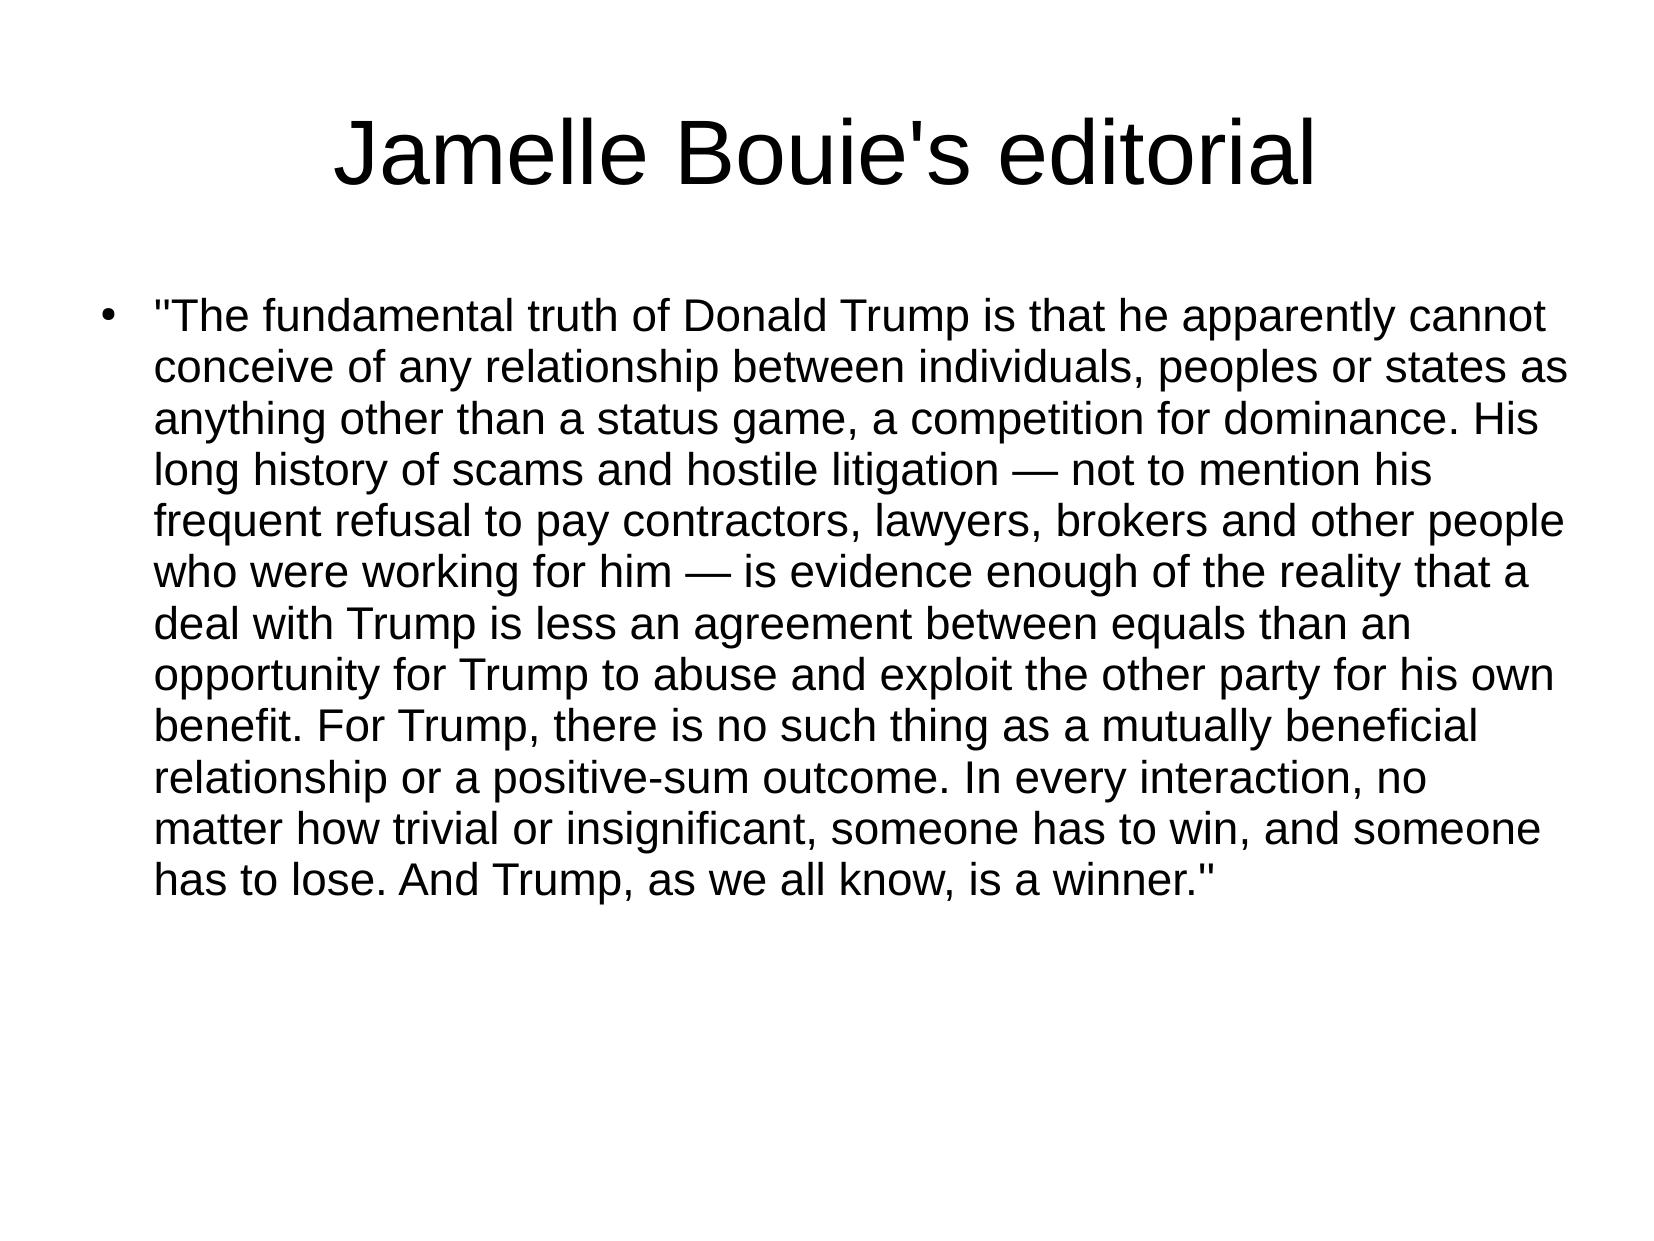

# Jamelle Bouie's editorial
''The fundamental truth of Donald Trump is that he apparently cannot conceive of any relationship between individuals, peoples or states as anything other than a status game, a competition for dominance. His long history of scams and hostile litigation — not to mention his frequent refusal to pay contractors, lawyers, brokers and other people who were working for him — is evidence enough of the reality that a deal with Trump is less an agreement between equals than an opportunity for Trump to abuse and exploit the other party for his own benefit. For Trump, there is no such thing as a mutually beneficial relationship or a positive-sum outcome. In every interaction, no matter how trivial or insignificant, someone has to win, and someone has to lose. And Trump, as we all know, is a winner.''